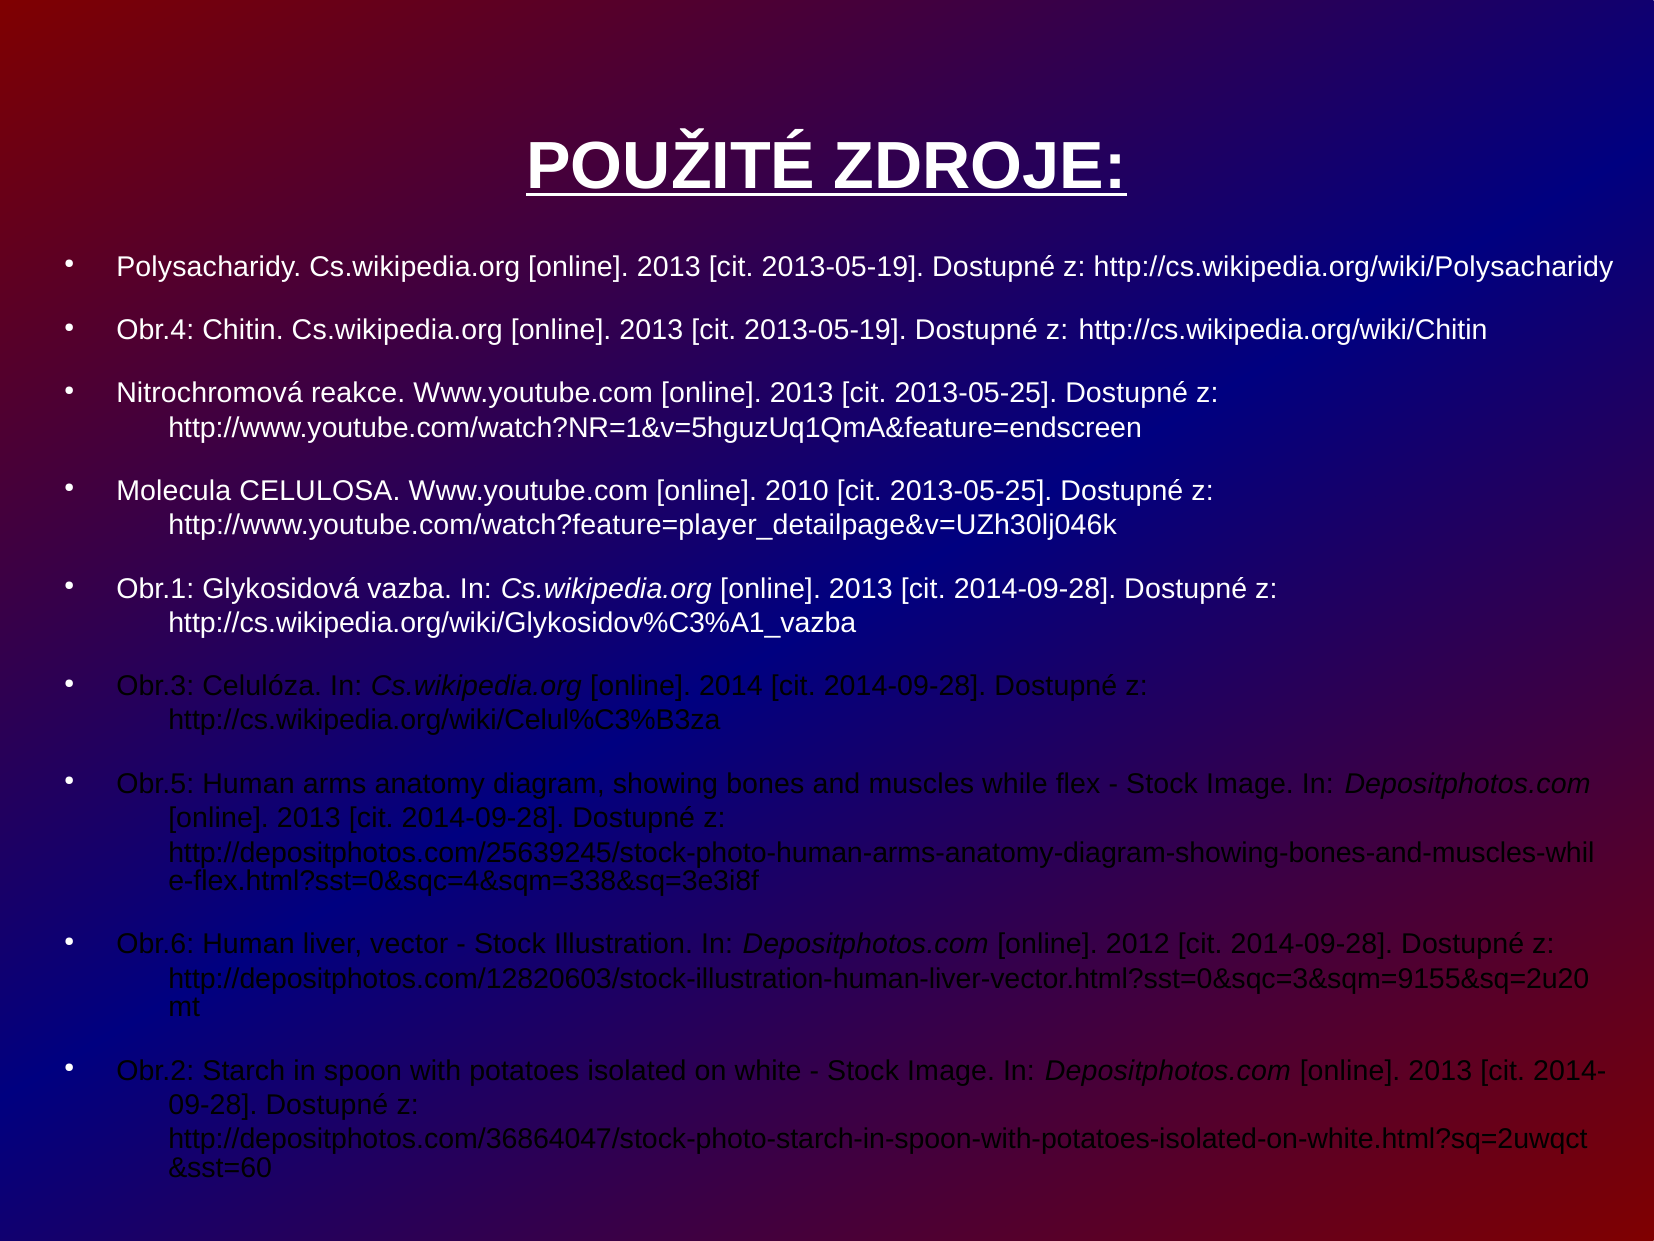

# POUŽITÉ ZDROJE:
Polysacharidy. Cs.wikipedia.org [online]. 2013 [cit. 2013-05-19]. Dostupné z: http://cs.wikipedia.org/wiki/Polysacharidy
Obr.4: Chitin. Cs.wikipedia.org [online]. 2013 [cit. 2013-05-19]. Dostupné z: http://cs.wikipedia.org/wiki/Chitin
Nitrochromová reakce. Www.youtube.com [online]. 2013 [cit. 2013-05-25]. Dostupné z: http://www.youtube.com/watch?NR=1&v=5hguzUq1QmA&feature=endscreen
Molecula CELULOSA. Www.youtube.com [online]. 2010 [cit. 2013-05-25]. Dostupné z: http://www.youtube.com/watch?feature=player_detailpage&v=UZh30lj046k
Obr.1: Glykosidová vazba. In: Cs.wikipedia.org [online]. 2013 [cit. 2014-09-28]. Dostupné z: http://cs.wikipedia.org/wiki/Glykosidov%C3%A1_vazba
Obr.3: Celulóza. In: Cs.wikipedia.org [online]. 2014 [cit. 2014-09-28]. Dostupné z: http://cs.wikipedia.org/wiki/Celul%C3%B3za
Obr.5: Human arms anatomy diagram, showing bones and muscles while flex - Stock Image. In: Depositphotos.com [online]. 2013 [cit. 2014-09-28]. Dostupné z: http://depositphotos.com/25639245/stock-photo-human-arms-anatomy-diagram-showing-bones-and-muscles-while-flex.html?sst=0&sqc=4&sqm=338&sq=3e3i8f
Obr.6: Human liver, vector - Stock Illustration. In: Depositphotos.com [online]. 2012 [cit. 2014-09-28]. Dostupné z: http://depositphotos.com/12820603/stock-illustration-human-liver-vector.html?sst=0&sqc=3&sqm=9155&sq=2u20mt
Obr.2: Starch in spoon with potatoes isolated on white - Stock Image. In: Depositphotos.com [online]. 2013 [cit. 2014-09-28]. Dostupné z: http://depositphotos.com/36864047/stock-photo-starch-in-spoon-with-potatoes-isolated-on-white.html?sq=2uwqct&sst=60